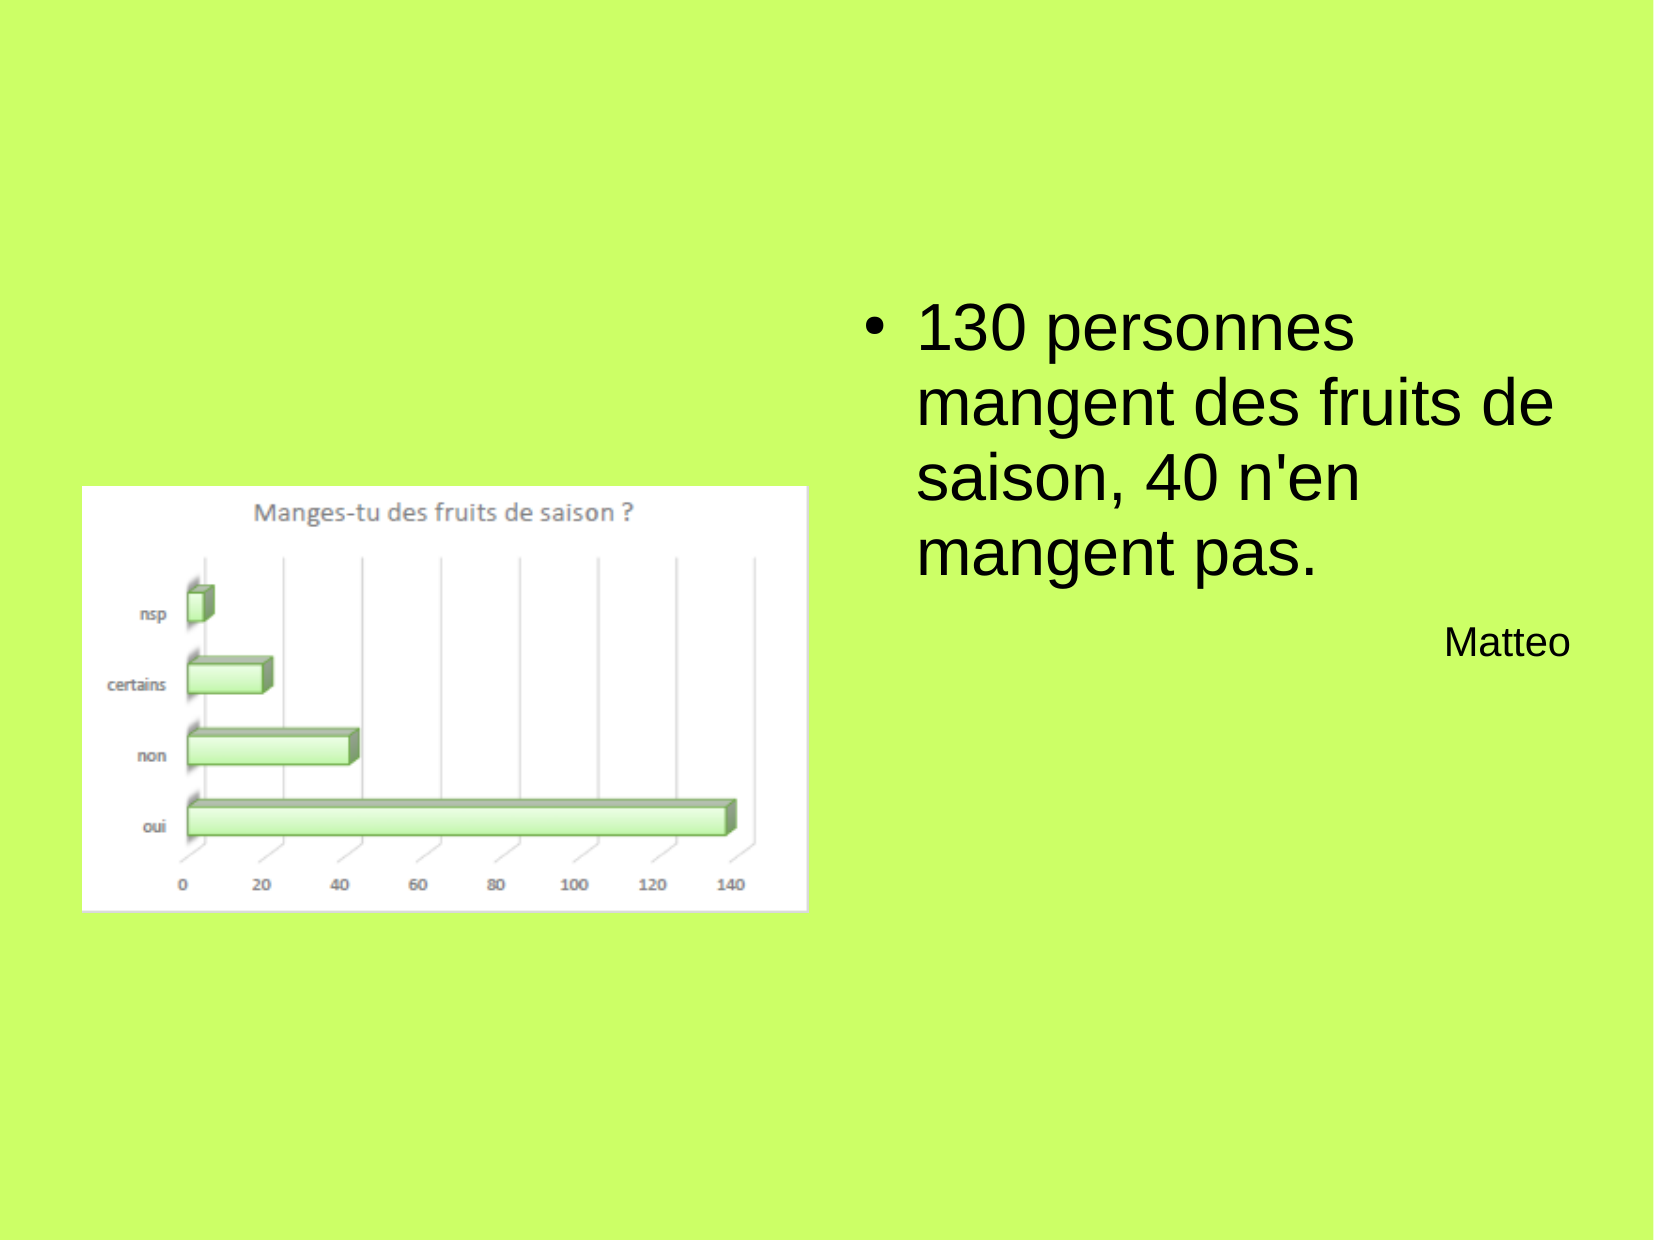

#
130 personnes mangent des fruits de saison, 40 n'en mangent pas.
Matteo